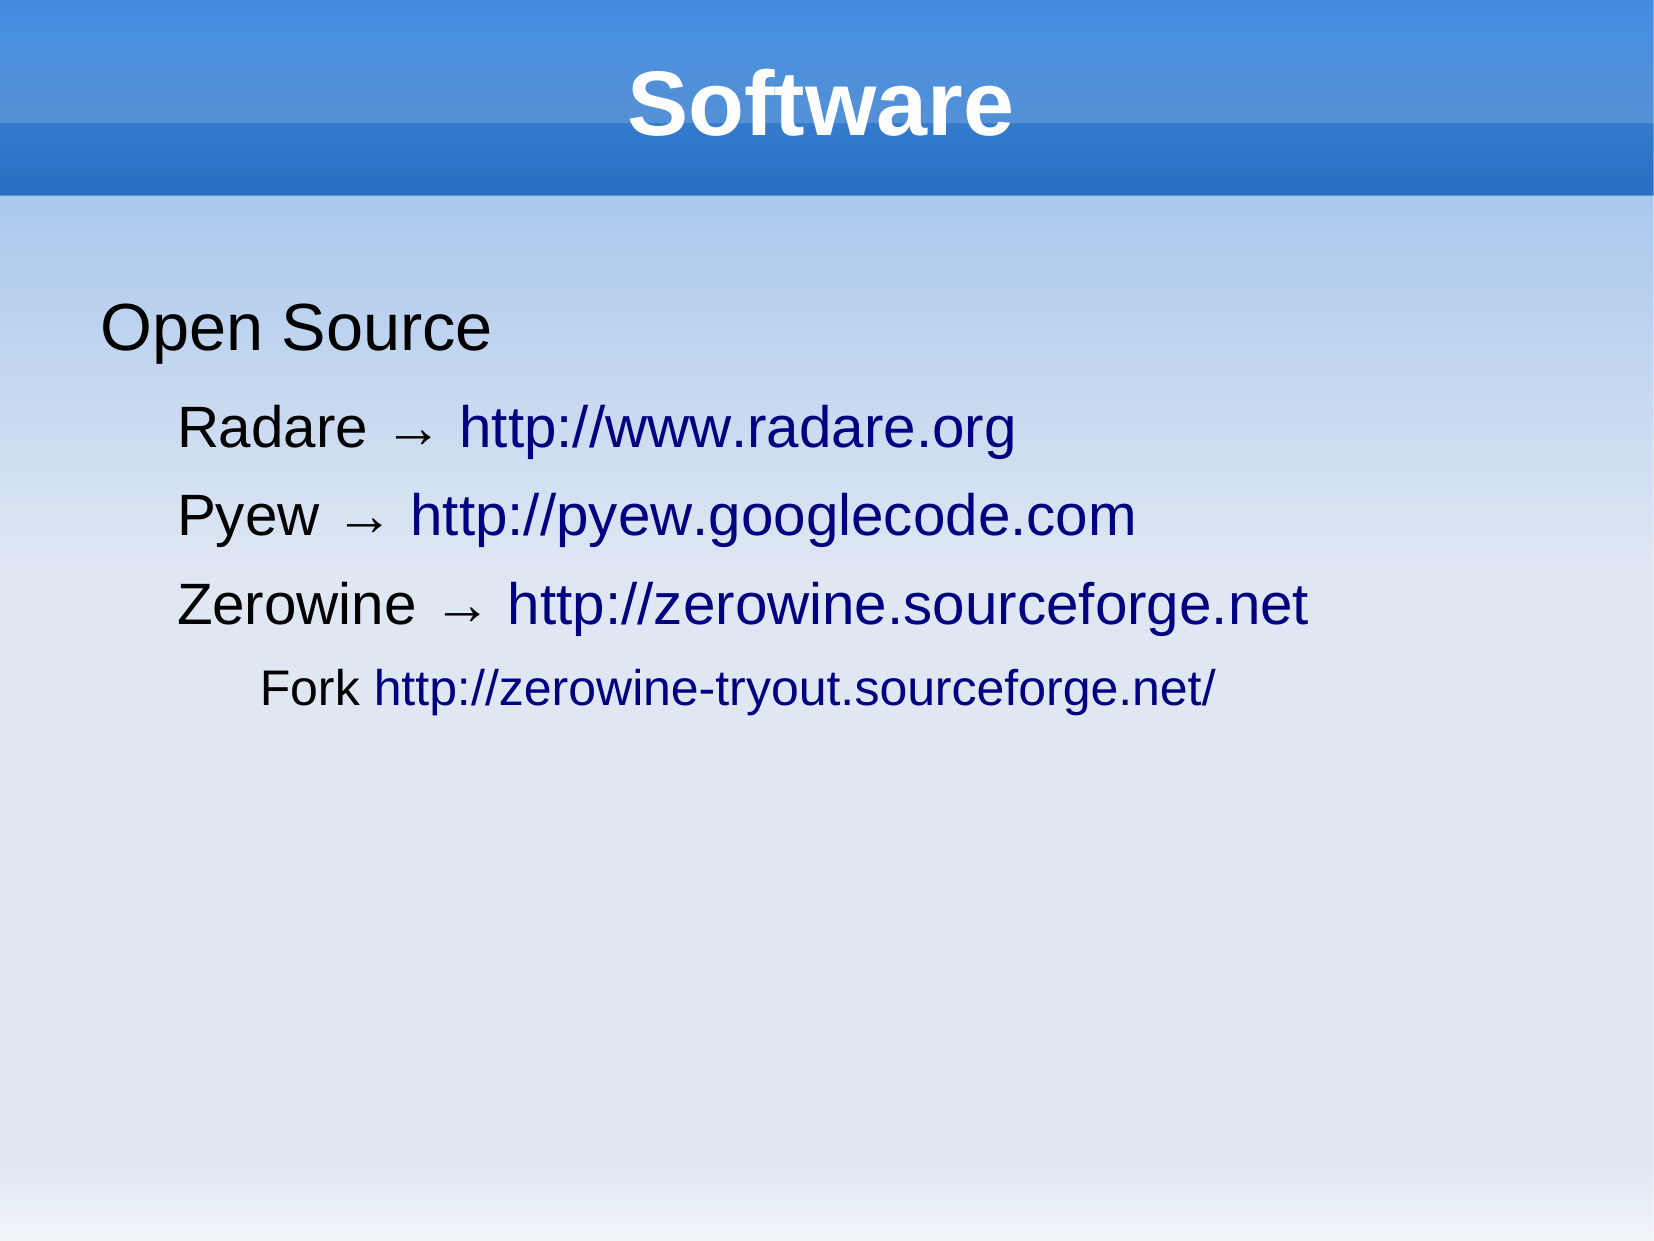

# Software
Open Source
Radare → http://www.radare.org
Pyew → http://pyew.googlecode.com
Zerowine → http://zerowine.sourceforge.net
Fork http://zerowine-tryout.sourceforge.net/